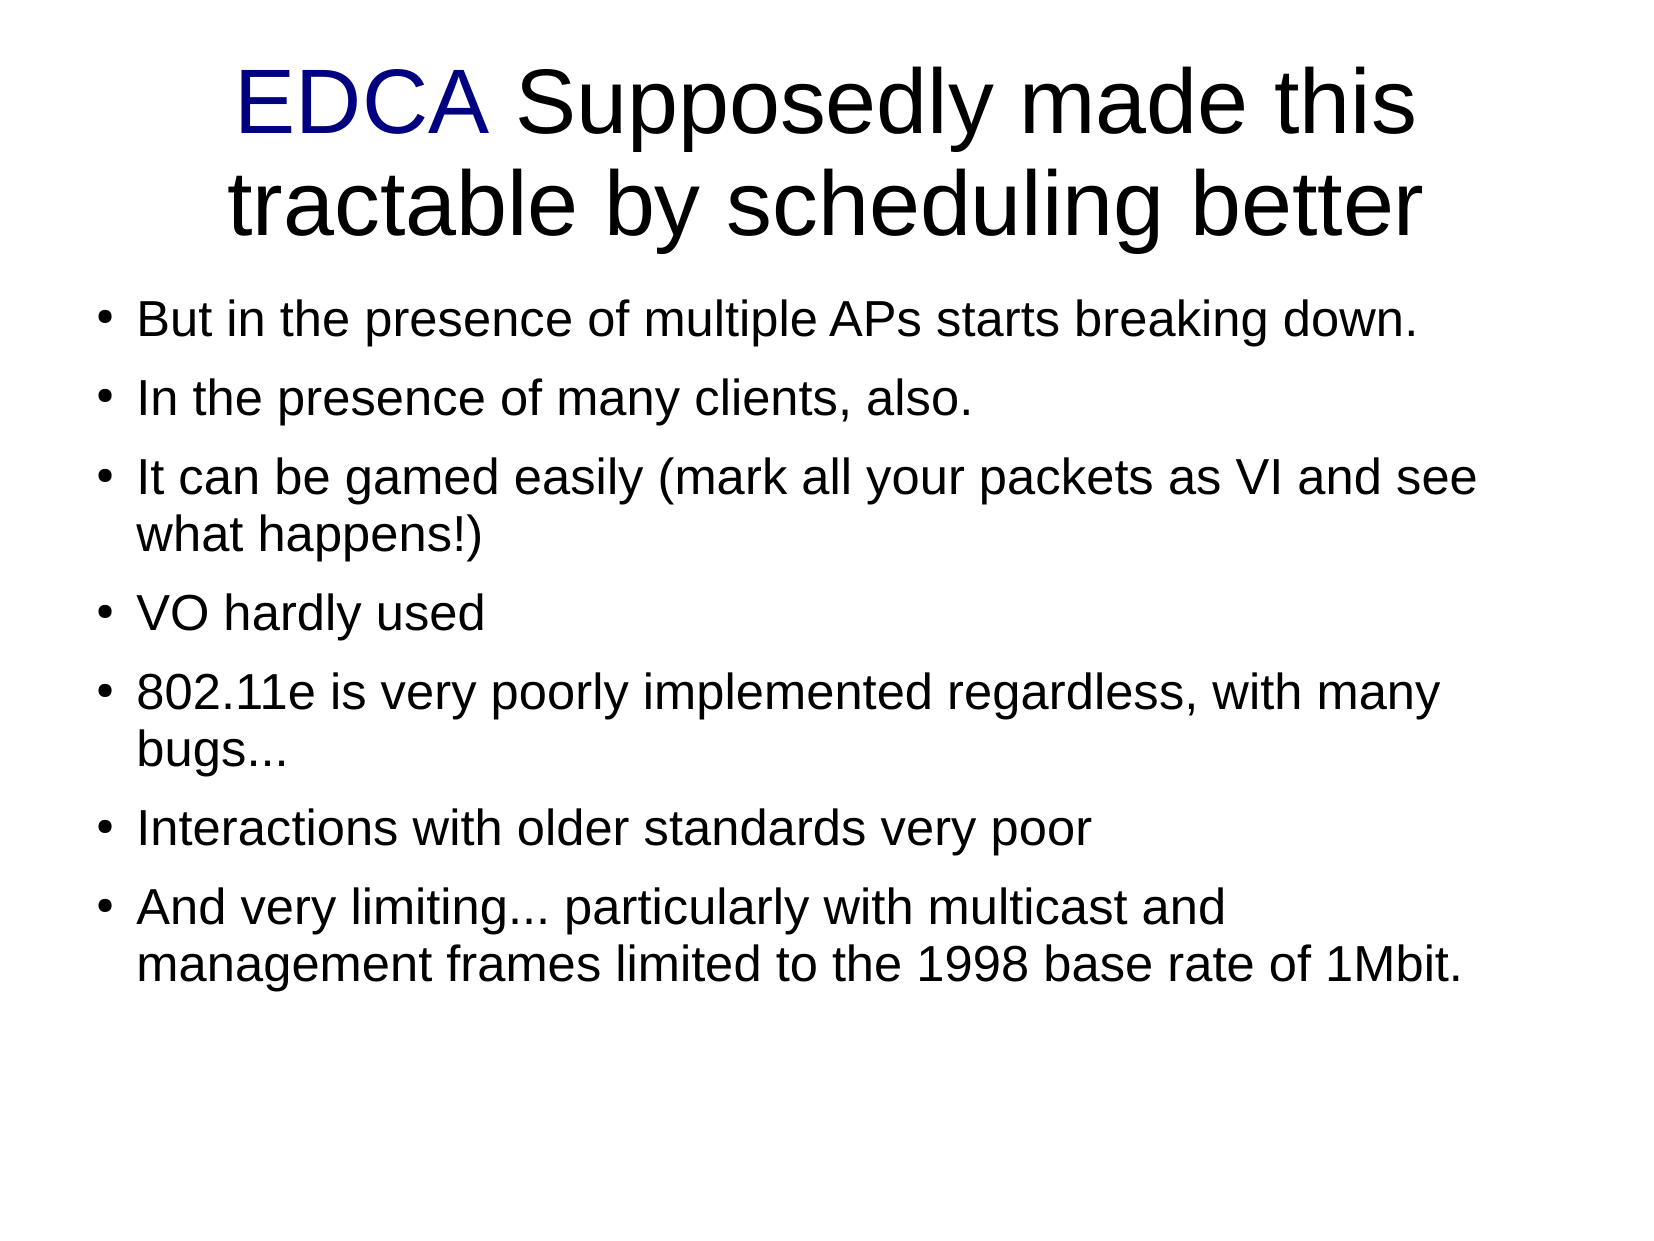

# EDCA Supposedly made this tractable by scheduling better
But in the presence of multiple APs starts breaking down.
In the presence of many clients, also.
It can be gamed easily (mark all your packets as VI and see what happens!)
VO hardly used
802.11e is very poorly implemented regardless, with many bugs...
Interactions with older standards very poor
And very limiting... particularly with multicast and management frames limited to the 1998 base rate of 1Mbit.